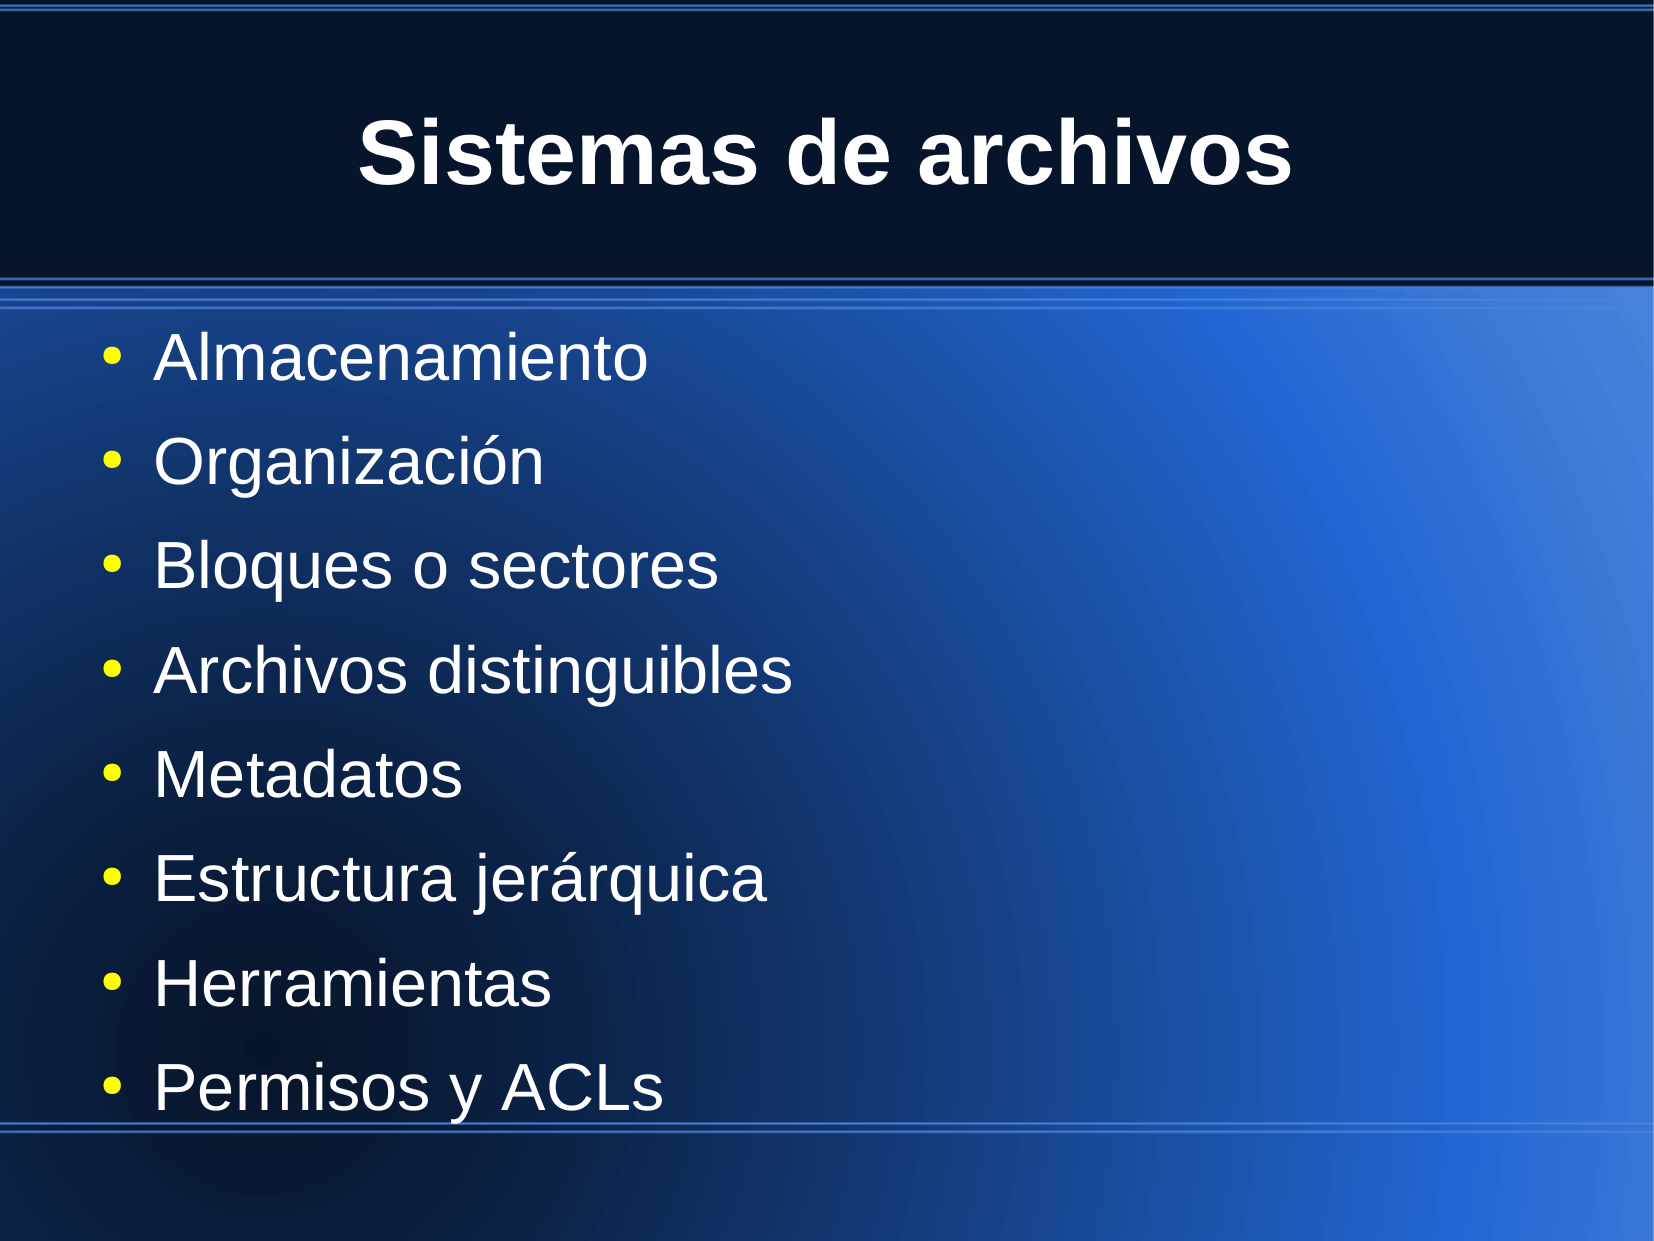

# Sistemas de archivos
Almacenamiento
Organización
Bloques o sectores
Archivos distinguibles
Metadatos
Estructura jerárquica
Herramientas
Permisos y ACLs